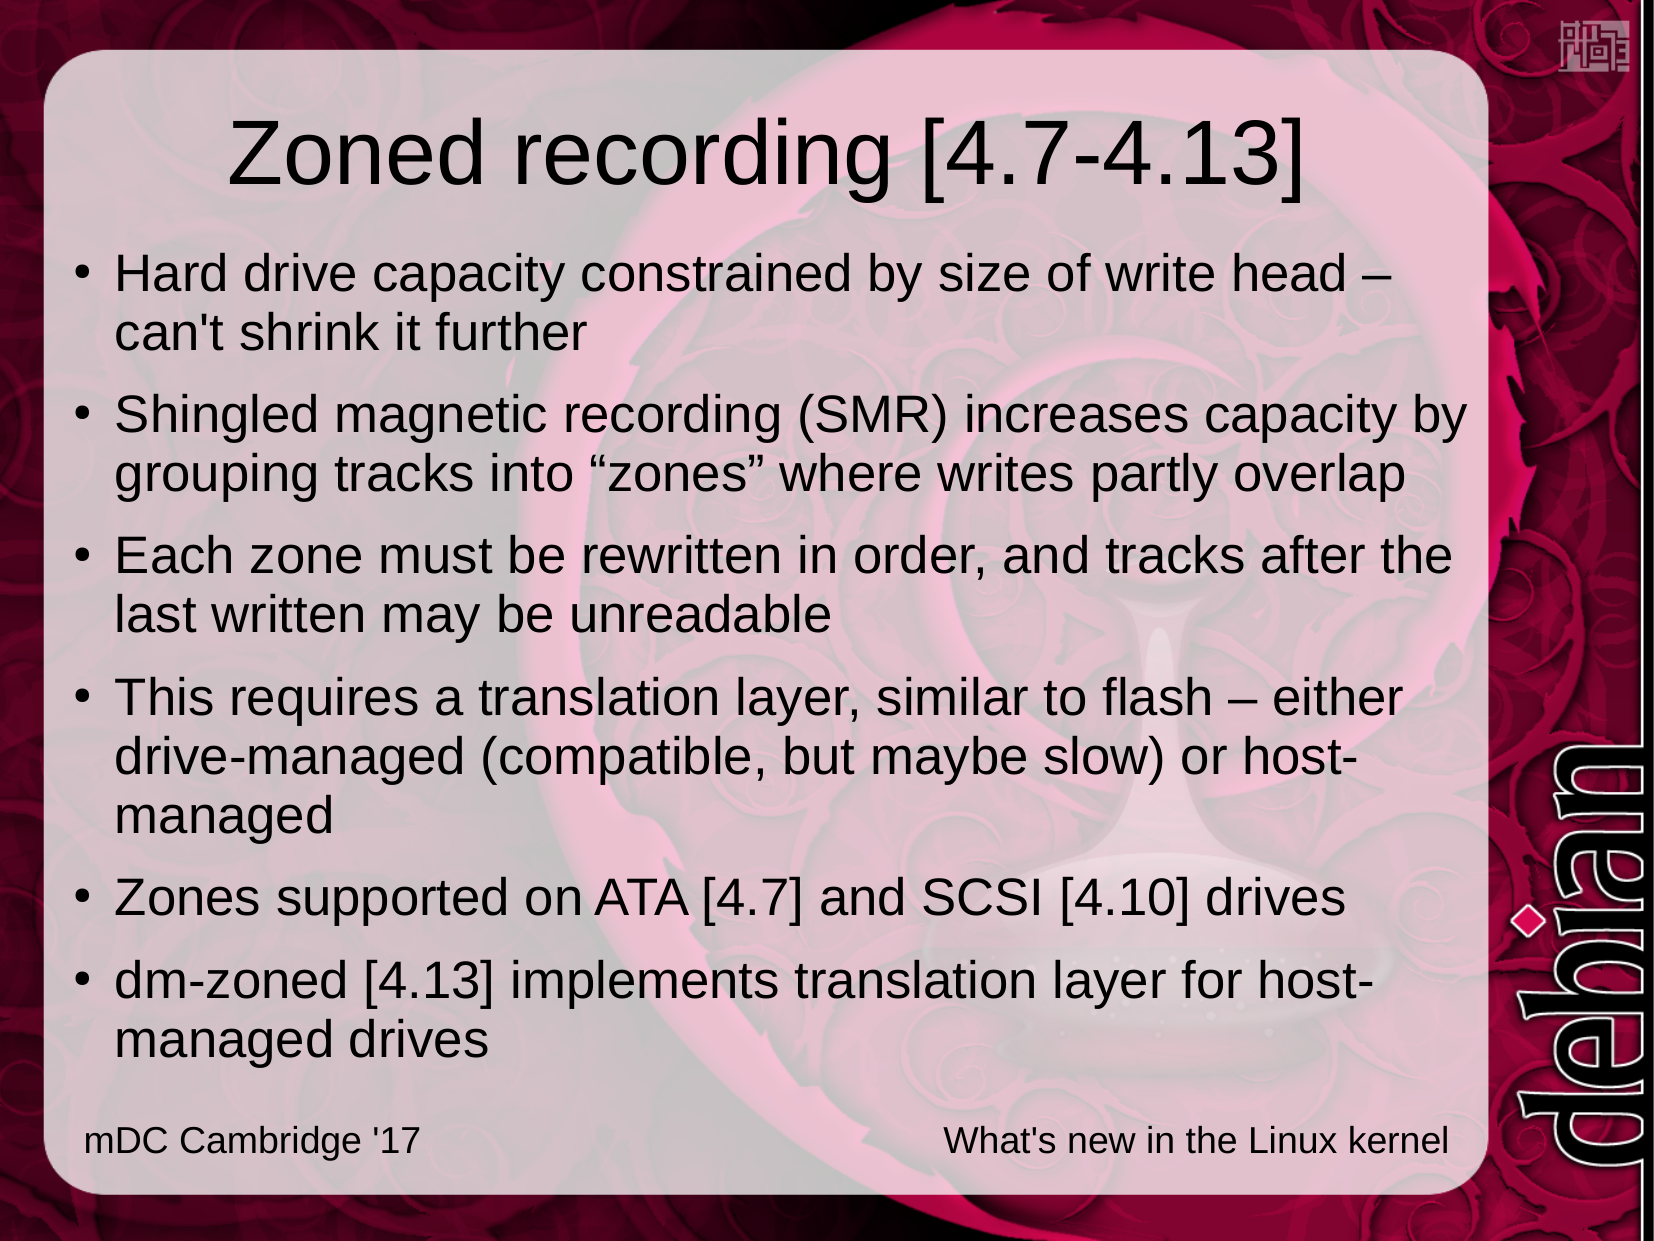

# Zoned recording [4.7-4.13]
Hard drive capacity constrained by size of write head – can't shrink it further
Shingled magnetic recording (SMR) increases capacity by grouping tracks into “zones” where writes partly overlap
Each zone must be rewritten in order, and tracks after the last written may be unreadable
This requires a translation layer, similar to flash – either drive-managed (compatible, but maybe slow) or host-managed
Zones supported on ATA [4.7] and SCSI [4.10] drives
dm-zoned [4.13] implements translation layer for host-managed drives